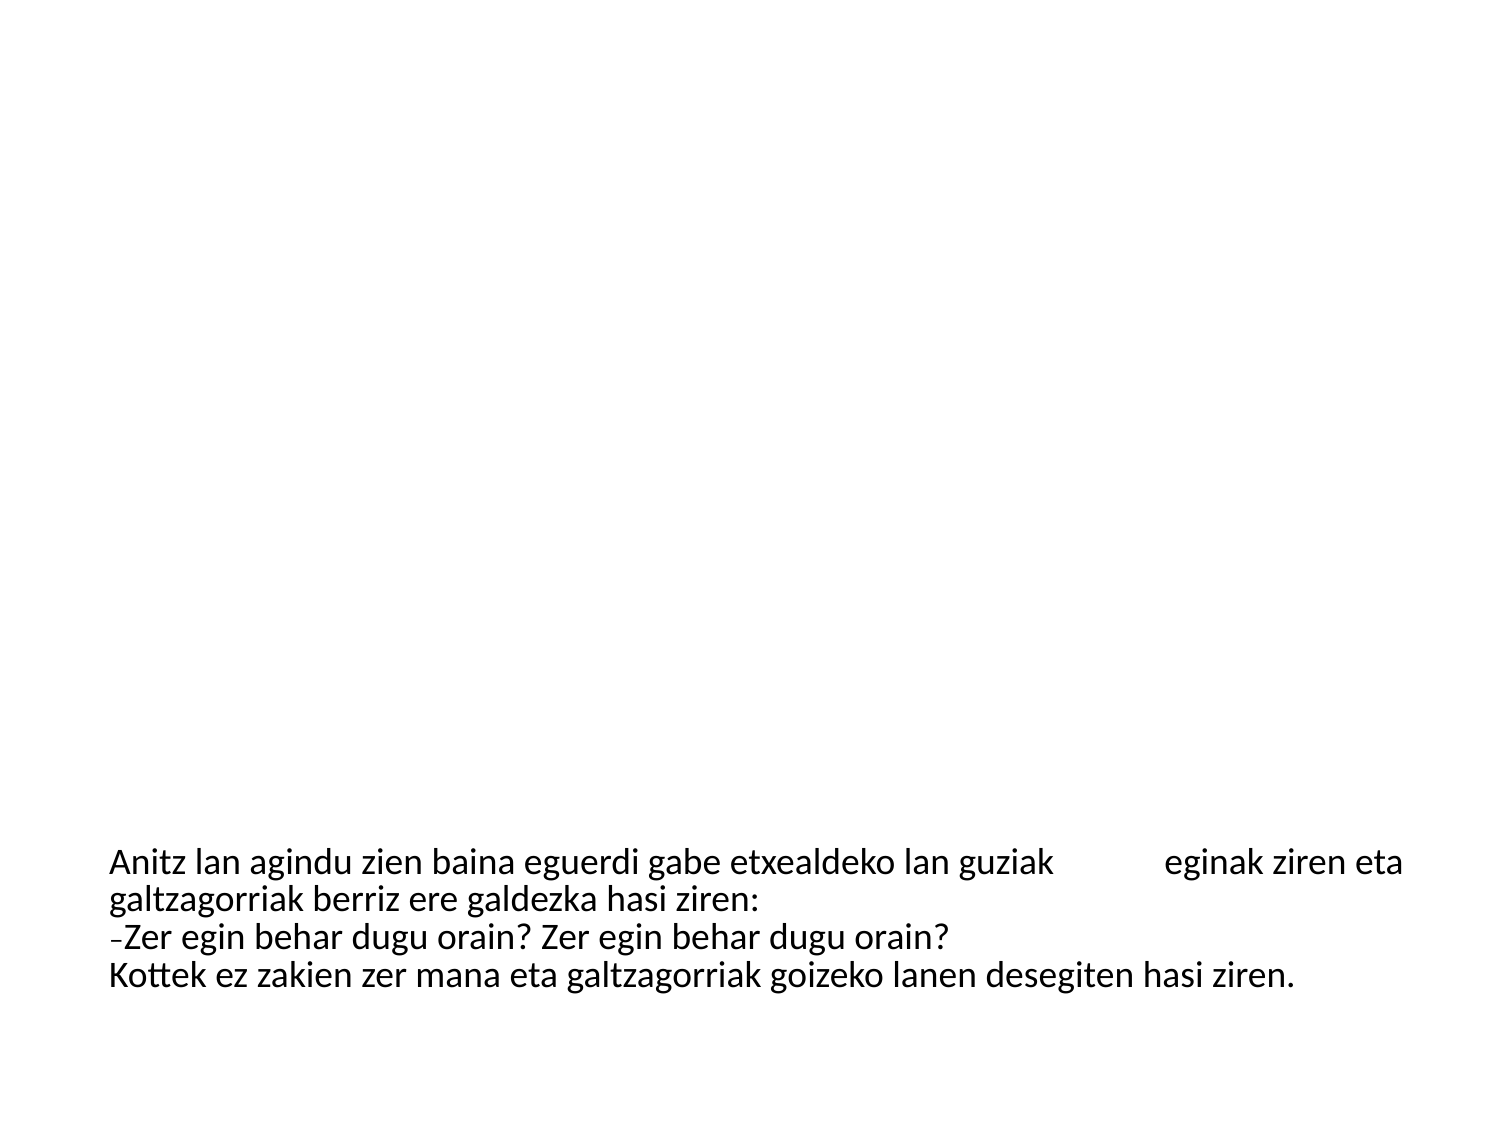

Anitz lan agindu zien baina eguerdi gabe etxealdeko lan guziak eginak ziren eta galtzagorriak berriz ere galdezka hasi ziren:
–Zer egin behar dugu orain? Zer egin behar dugu orain?
Kottek ez zakien zer mana eta galtzagorriak goizeko lanen desegiten hasi ziren.